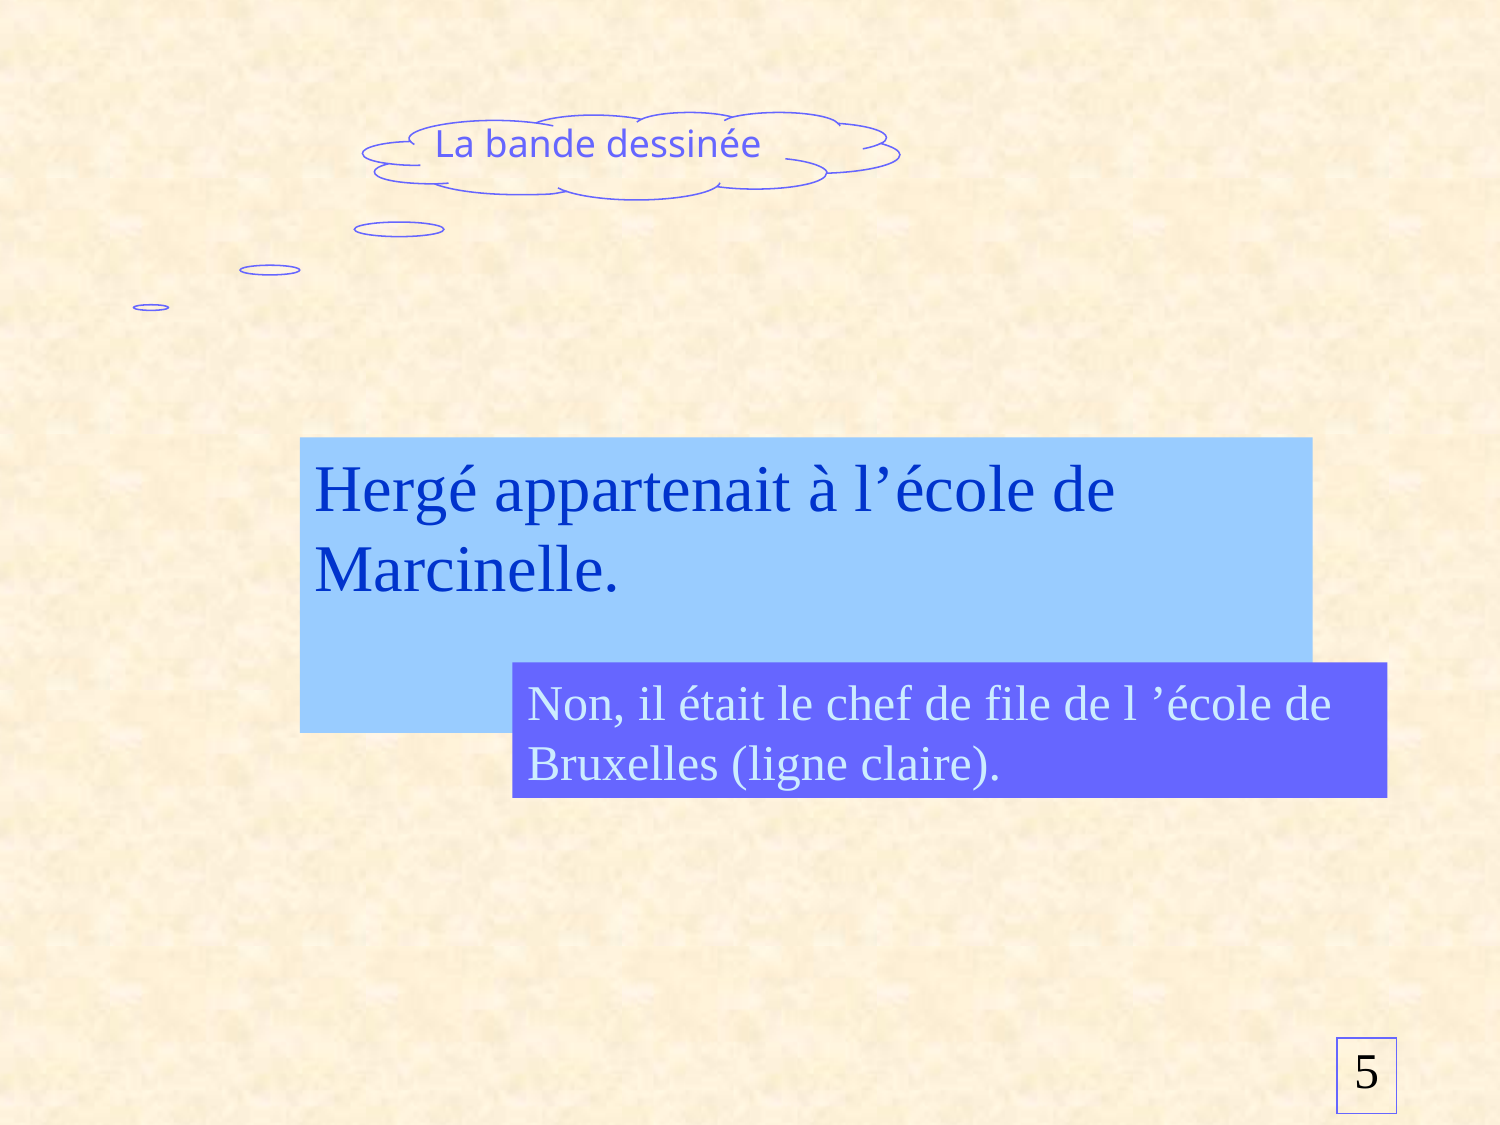

Hergé appartenait à l’école de Marcinelle.
Vrai / Faux ?
Non, il était le chef de file de l ’école de Bruxelles (ligne claire).
5